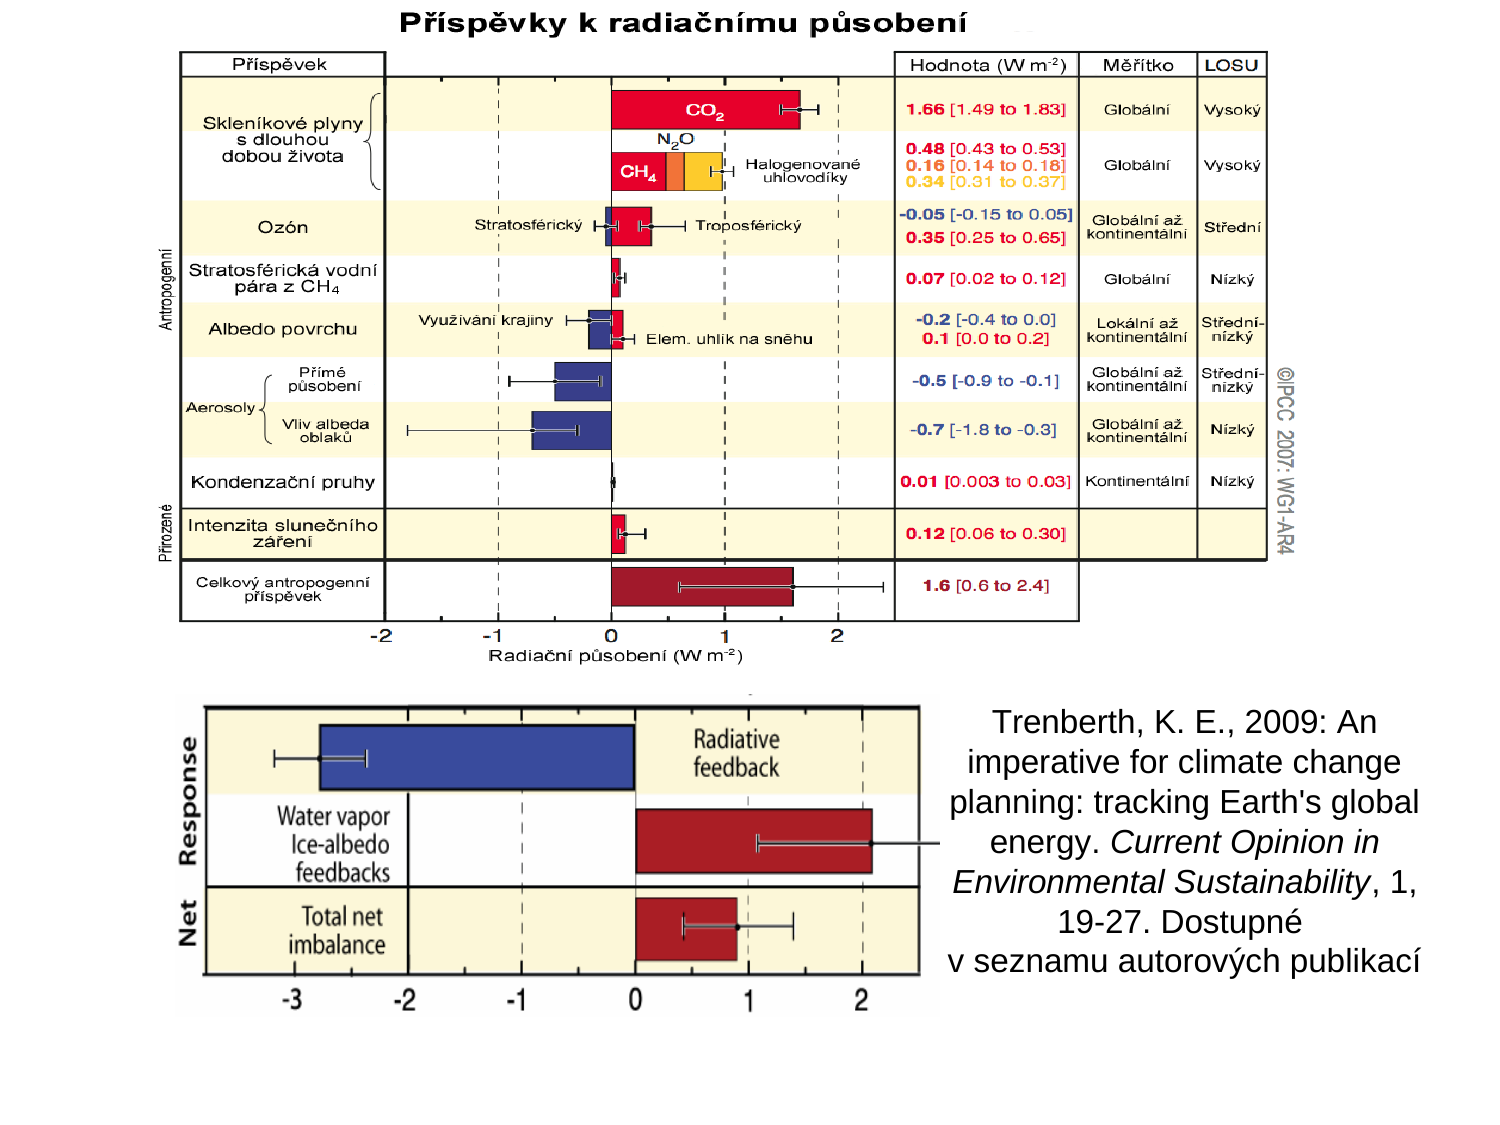

#
Trenberth, K. E., 2009: An imperative for climate change planning: tracking Earth's global energy. Current Opinion in Environmental Sustainability, 1, 19-27. Dostupné v seznamu autorových publikací